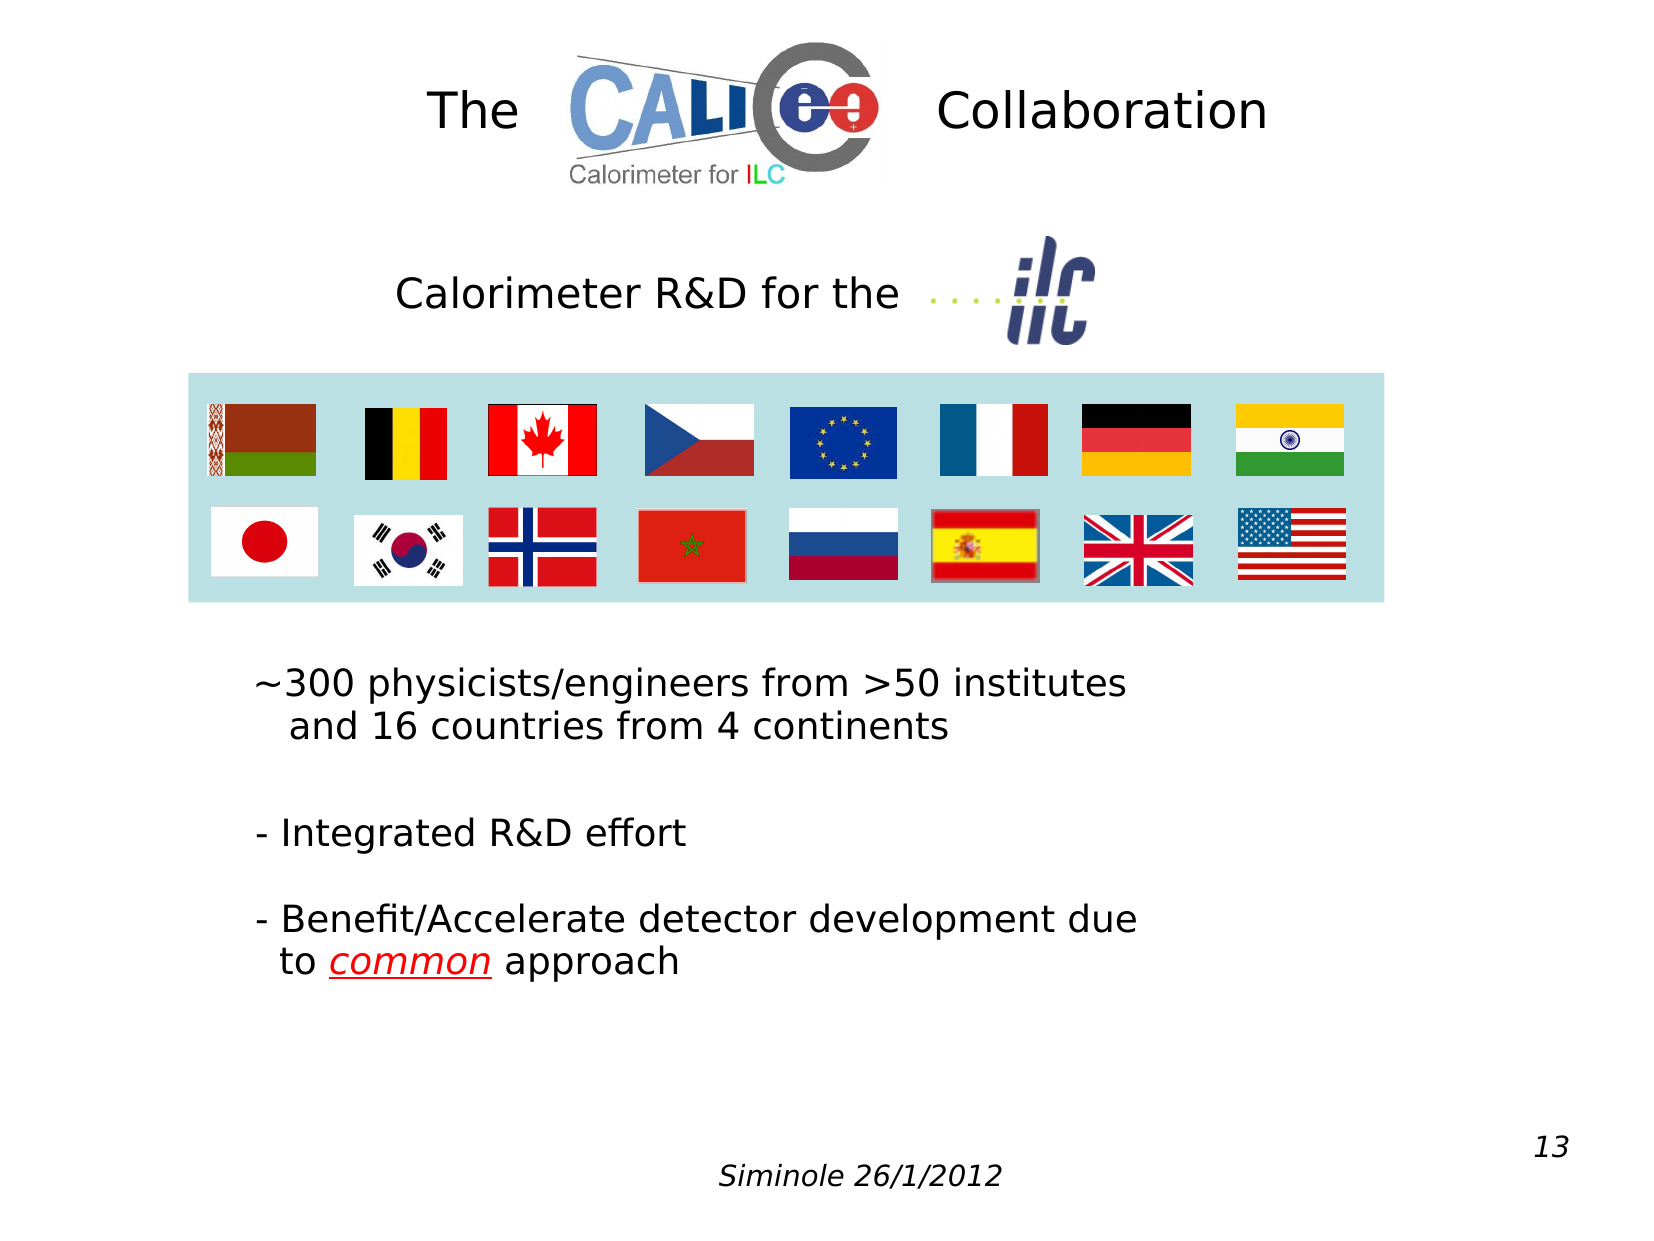

The Collaboration
Calorimeter R&D for the
~300 physicists/engineers from >50 institutes
 and 16 countries from 4 continents
- Integrated R&D effort
- Benefit/Accelerate detector development due
 to common approach
Comite d'evaluation
13